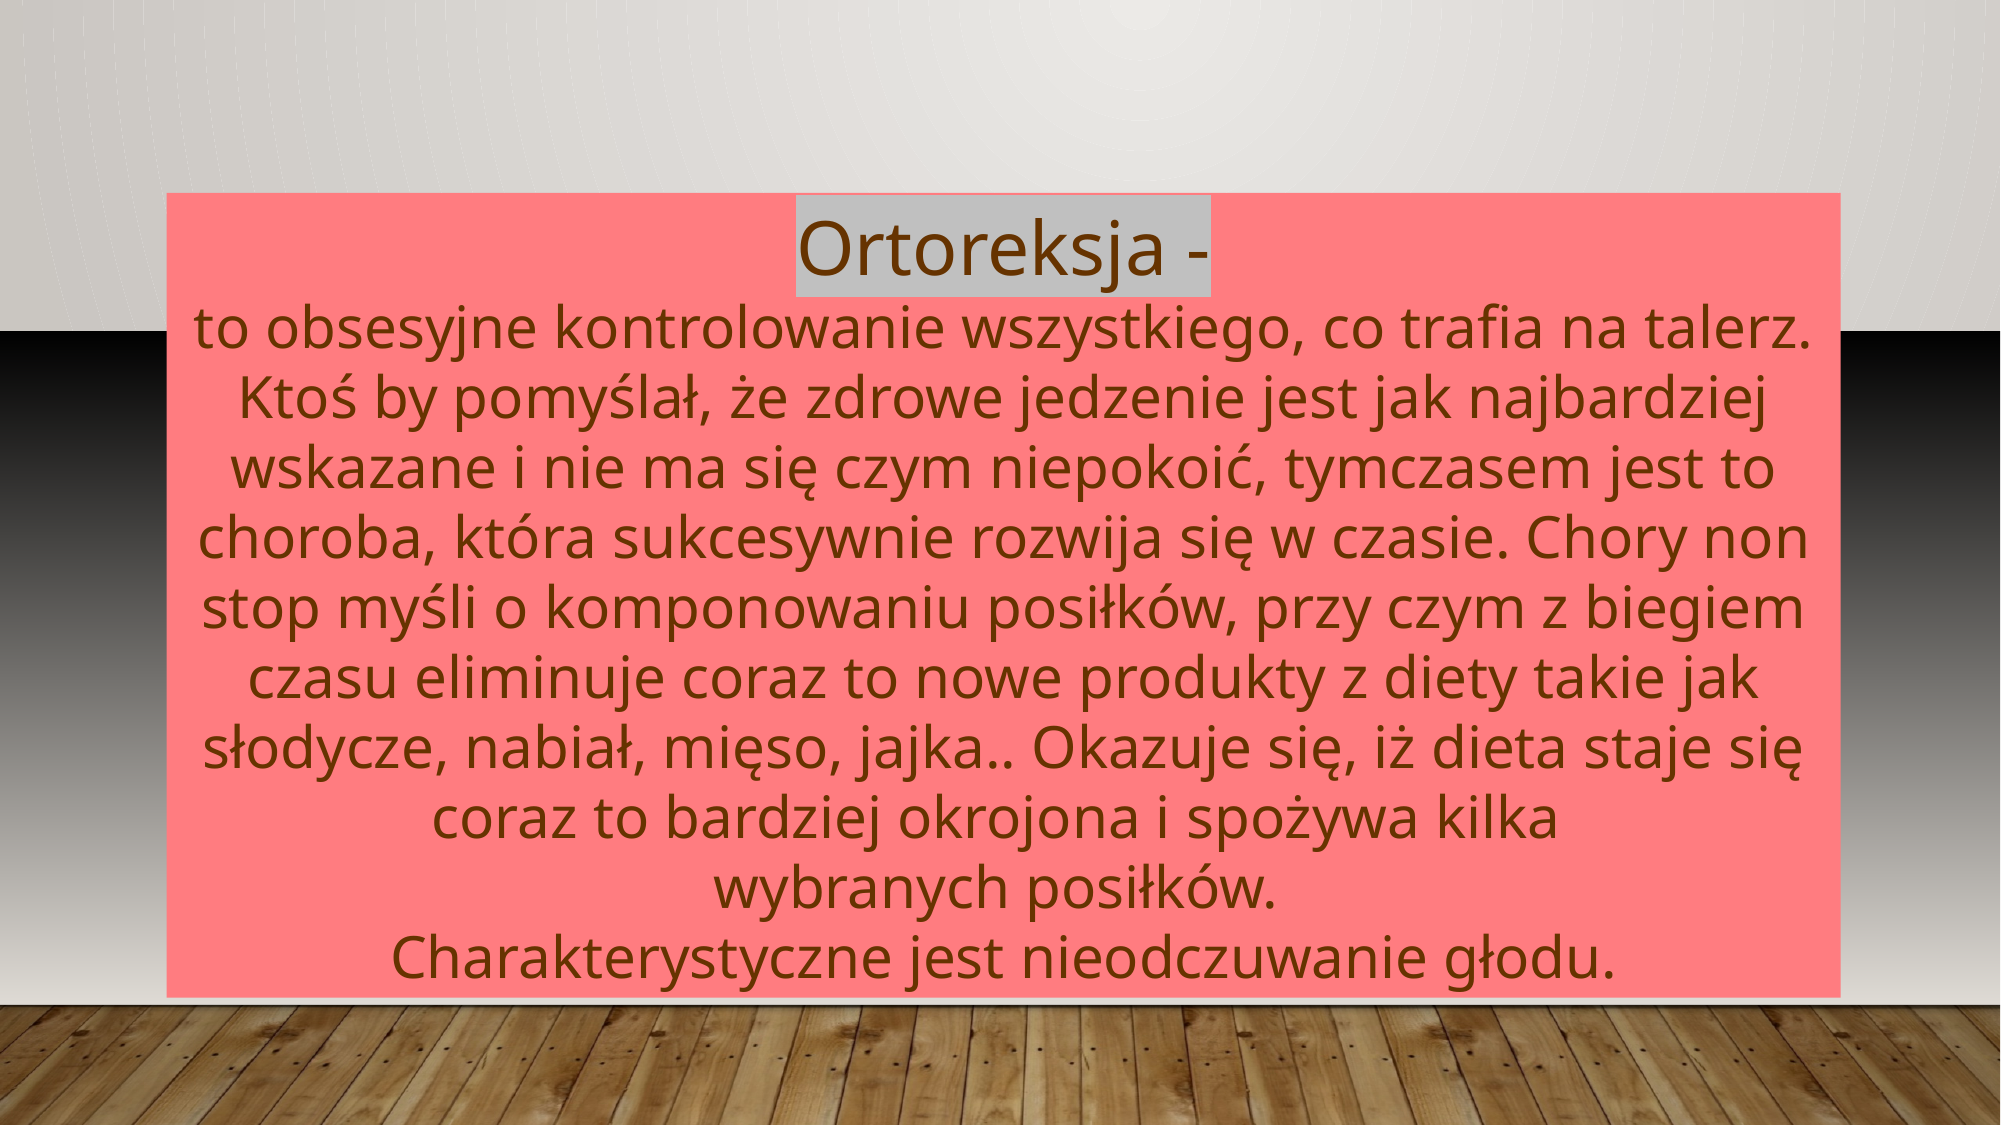

Ortoreksja -
to obsesyjne kontrolowanie wszystkiego, co trafia na talerz.
Ktoś by pomyślał, że zdrowe jedzenie jest jak najbardziej wskazane i nie ma się czym niepokoić, tymczasem jest to choroba, która sukcesywnie rozwija się w czasie. Chory non stop myśli o komponowaniu posiłków, przy czym z biegiem czasu eliminuje coraz to nowe produkty z diety takie jak słodycze, nabiał, mięso, jajka.. Okazuje się, iż dieta staje się coraz to bardziej okrojona i spożywa kilka
wybranych posiłków.
Charakterystyczne jest nieodczuwanie głodu.